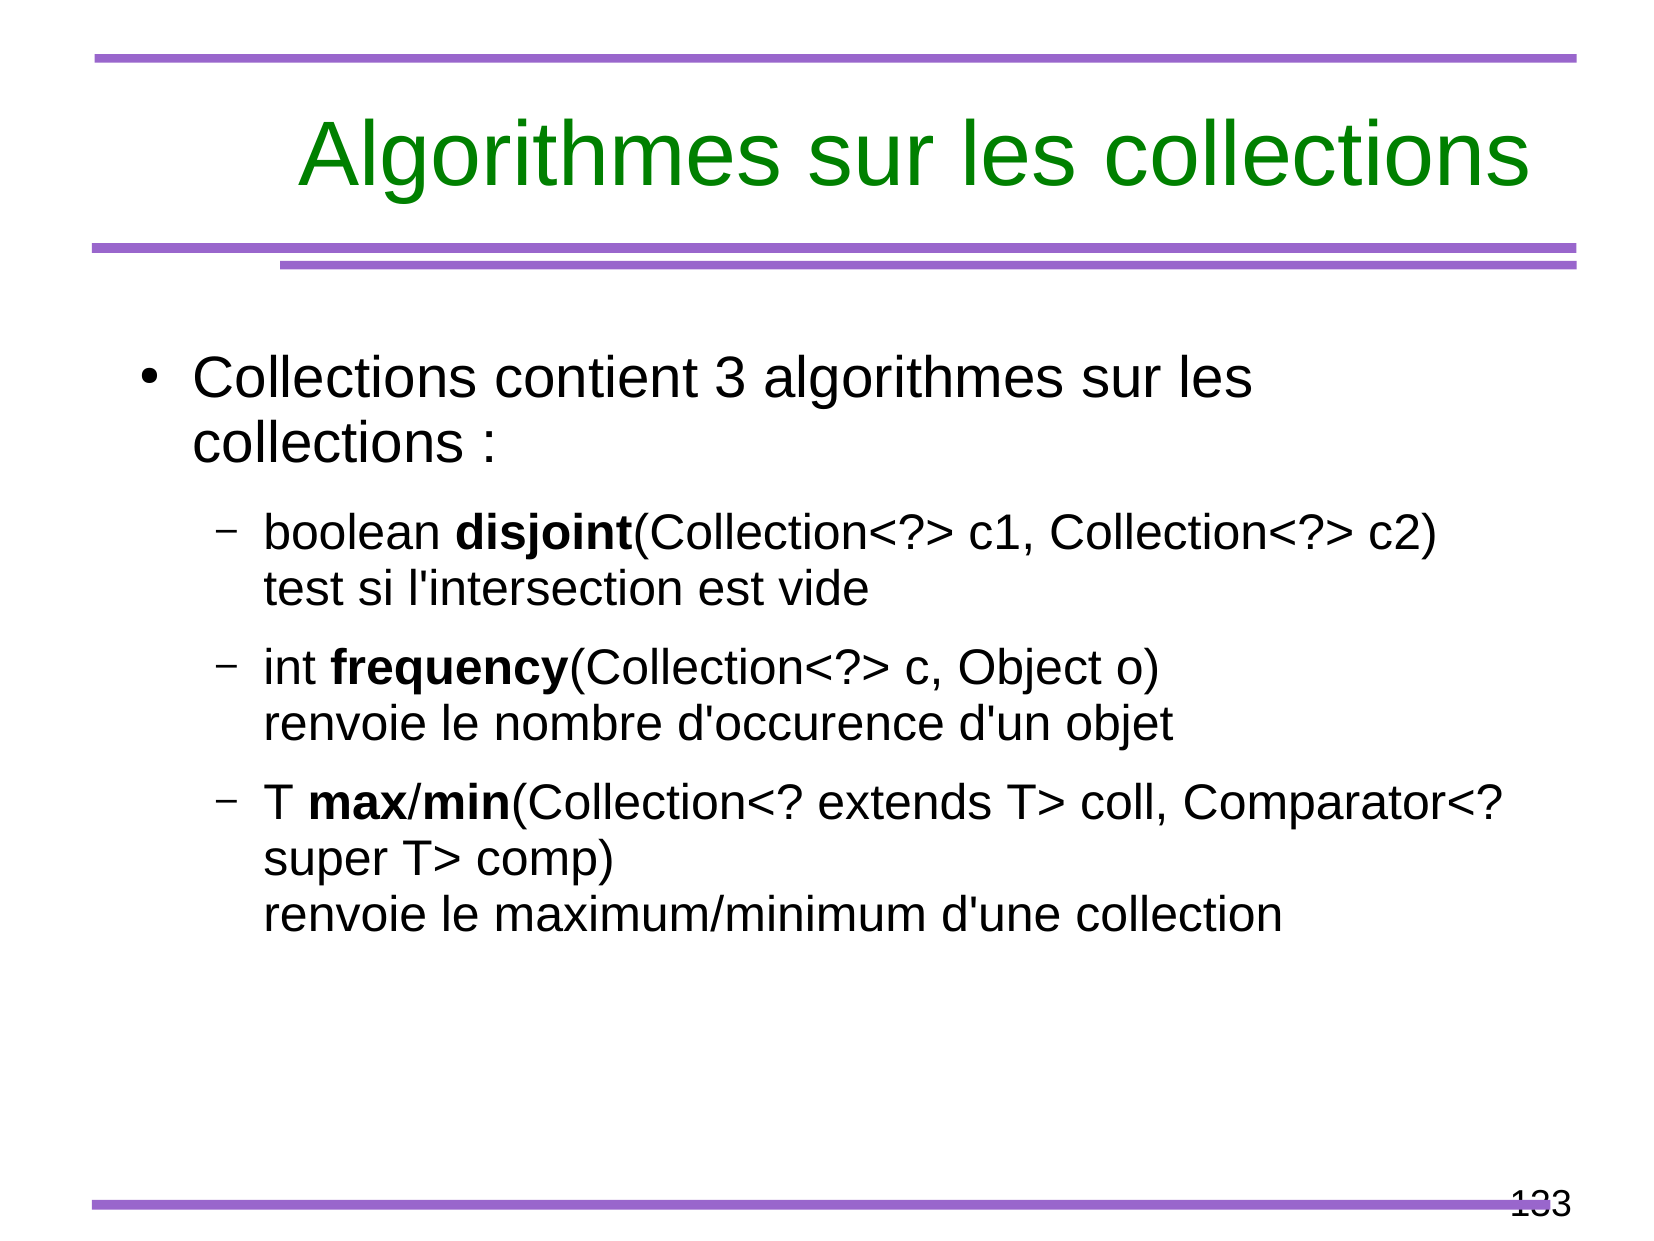

# Algorithmes sur les collections
Collections contient 3 algorithmes sur les collections :
boolean disjoint(Collection<?> c1, Collection<?> c2)
test si l'intersection est vide
int frequency(Collection<?> c, Object o)
renvoie le nombre d'occurence d'un objet
T max/min(Collection<? extends T> coll, Comparator<? super T> comp)
renvoie le maximum/minimum d'une collection